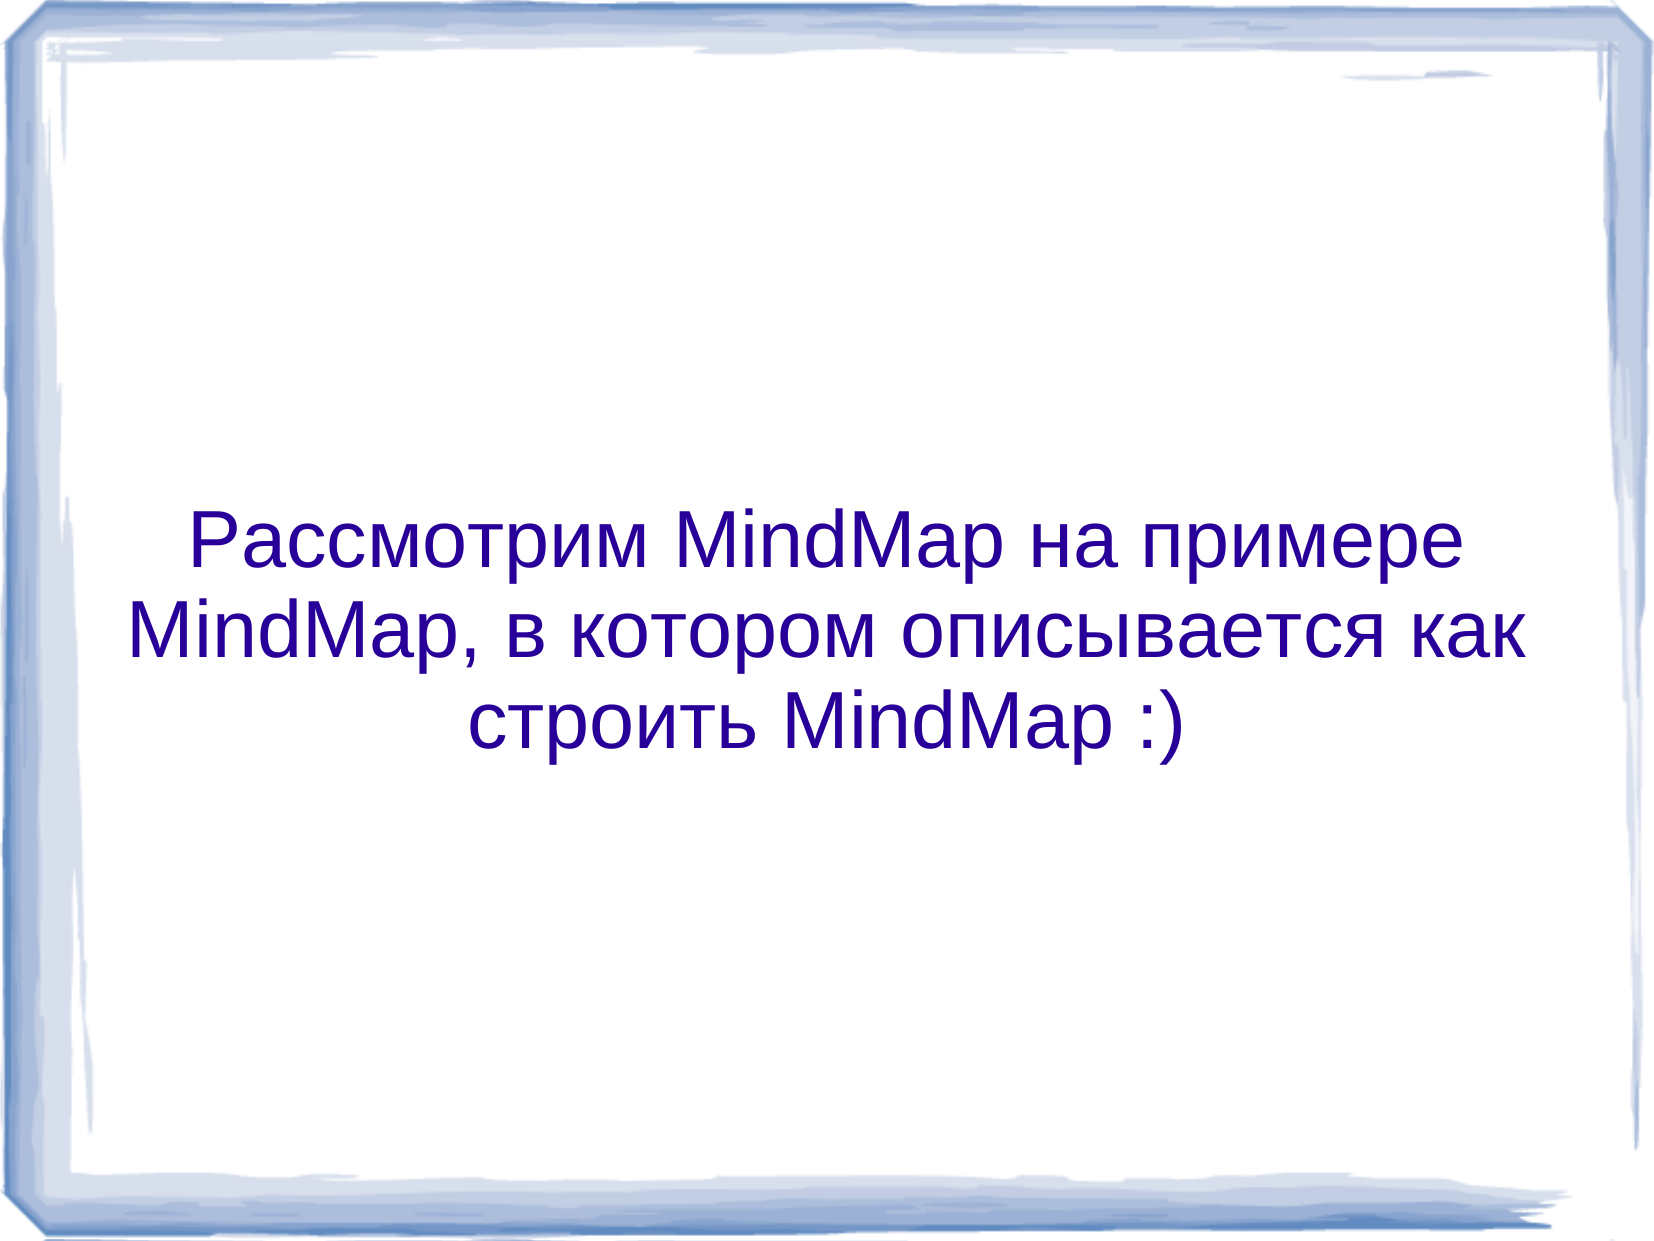

# Рассмотрим MindMap на примере MindMap, в котором описывается как строить MindMap :)